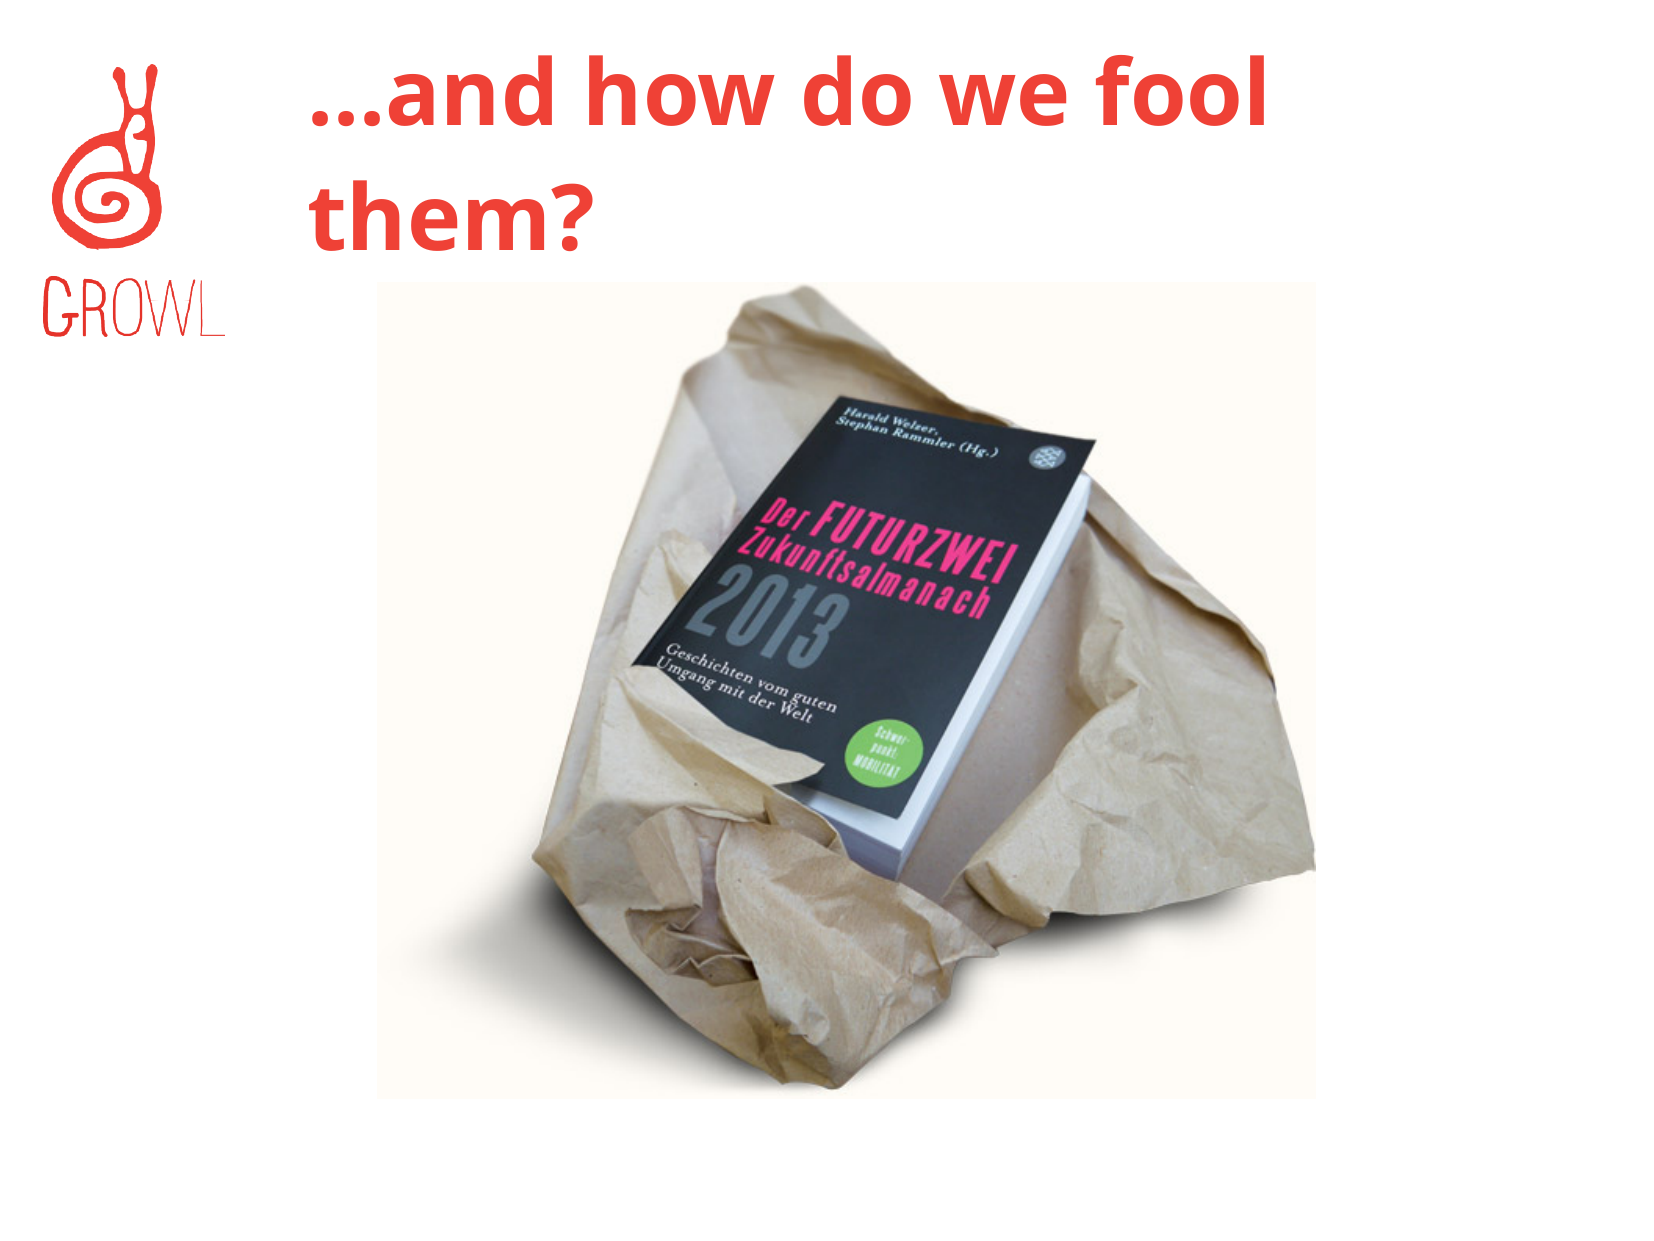

# ...and how do we fool them?